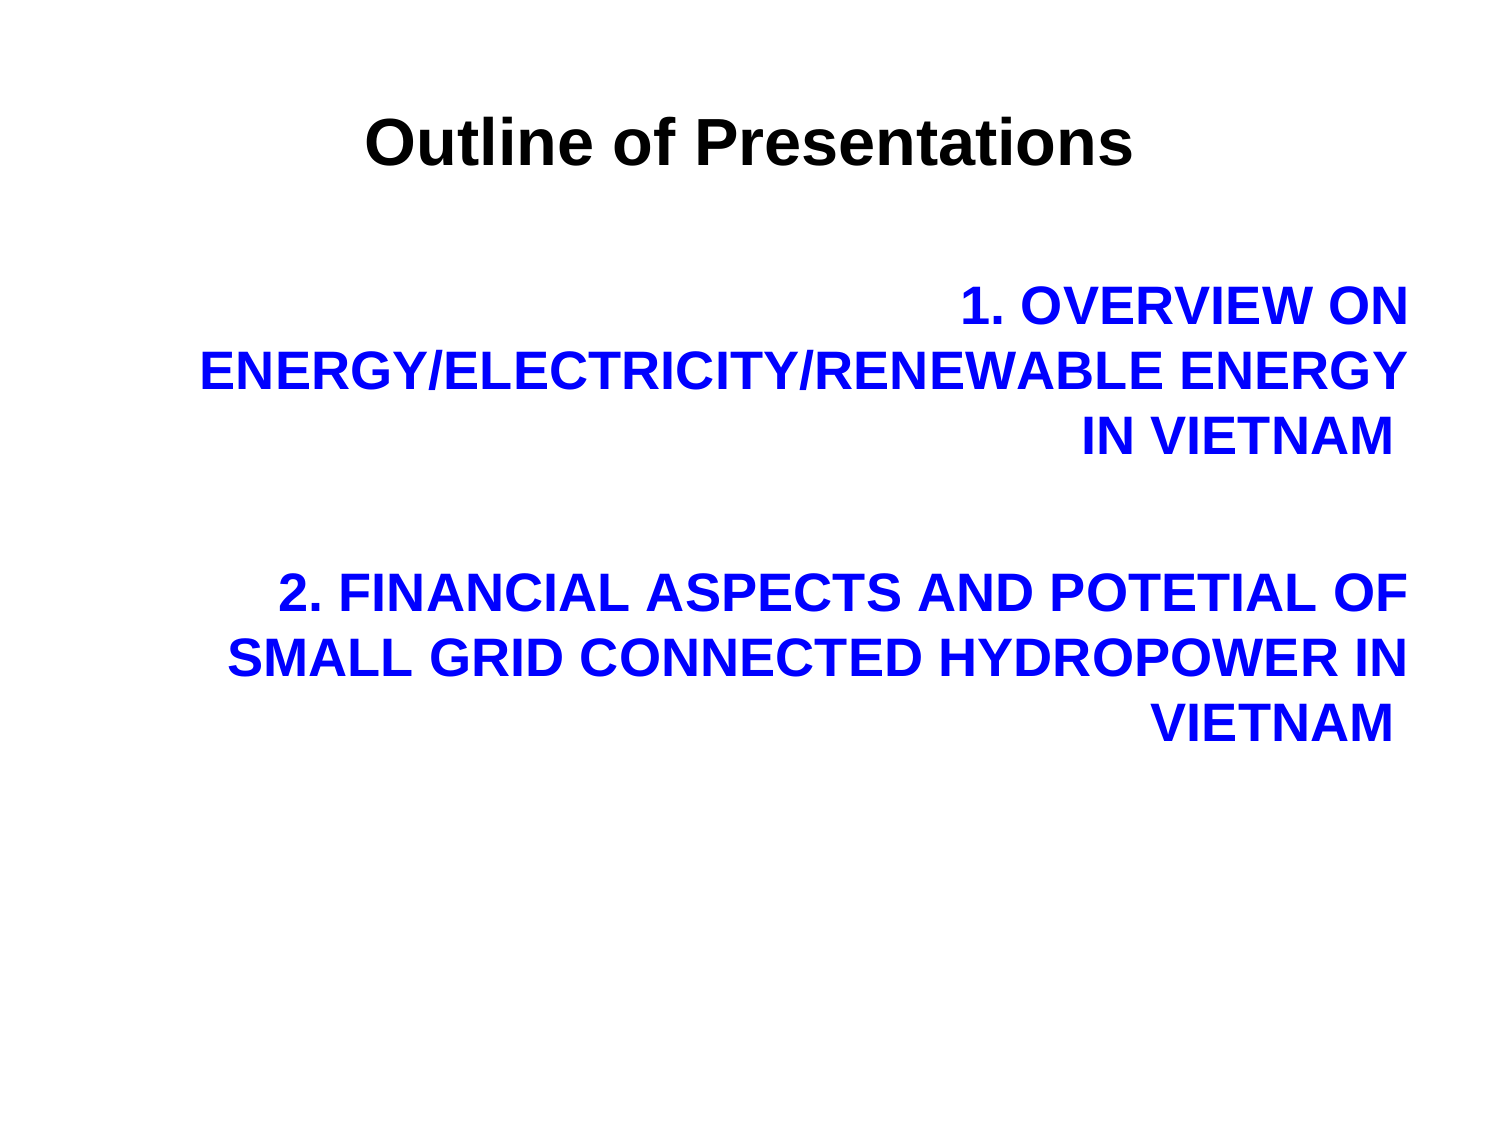

# Outline of Presentations
1. OVERVIEW ON ENERGY/ELECTRICITY/RENEWABLE ENERGY IN VIETNAM
2. FINANCIAL ASPECTS AND POTETIAL OF SMALL GRID CONNECTED HYDROPOWER IN VIETNAM